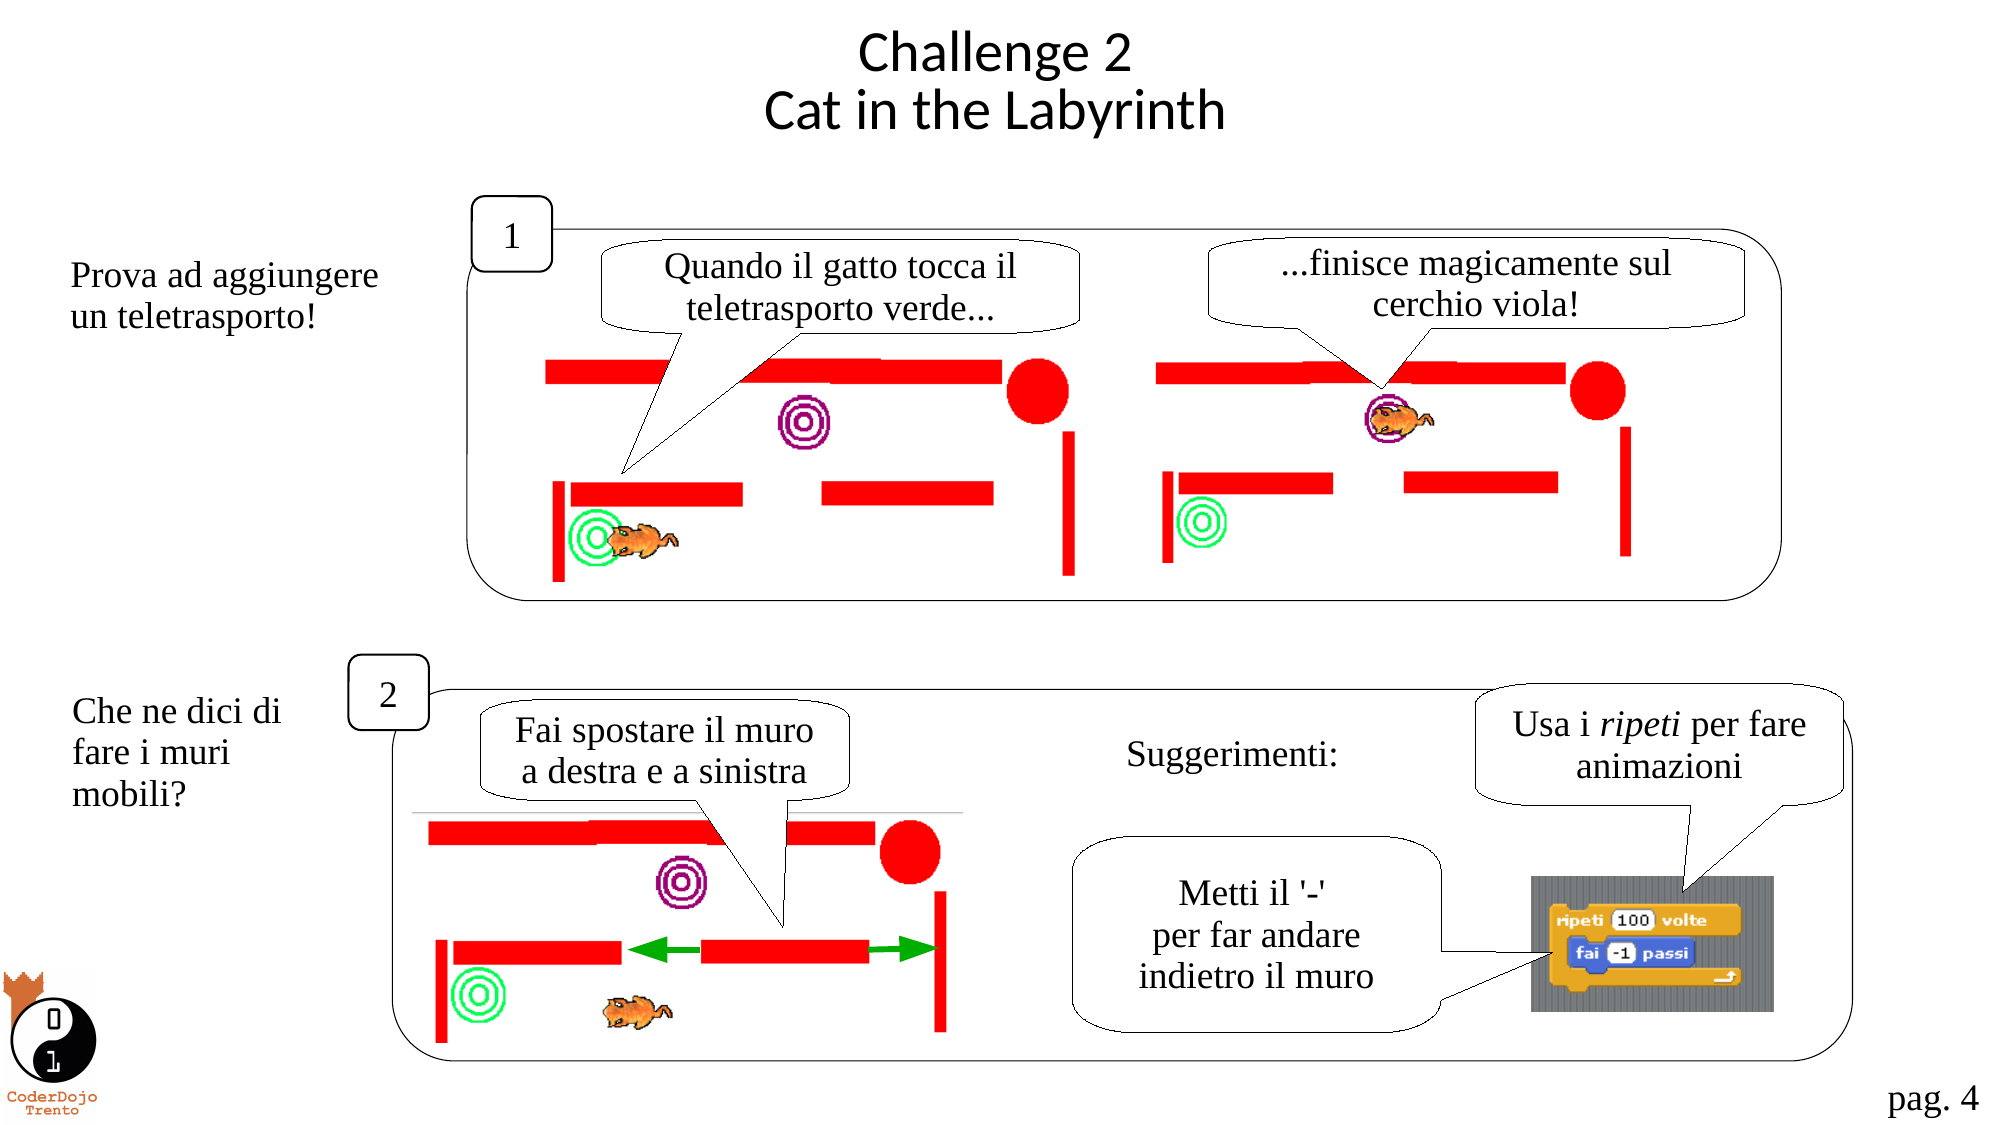

Challenge 2
Cat in the Labyrinth
1
...finisce magicamente sul cerchio viola!
Quando il gatto tocca il teletrasporto verde...
Prova ad aggiungere un teletrasporto!
2
Che ne dici di fare i muri mobili?
Usa i ripeti per fare animazioni
Fai spostare il muro a destra e a sinistra
Suggerimenti:
Metti il '-'
per far andare indietro il muro
pag. 4